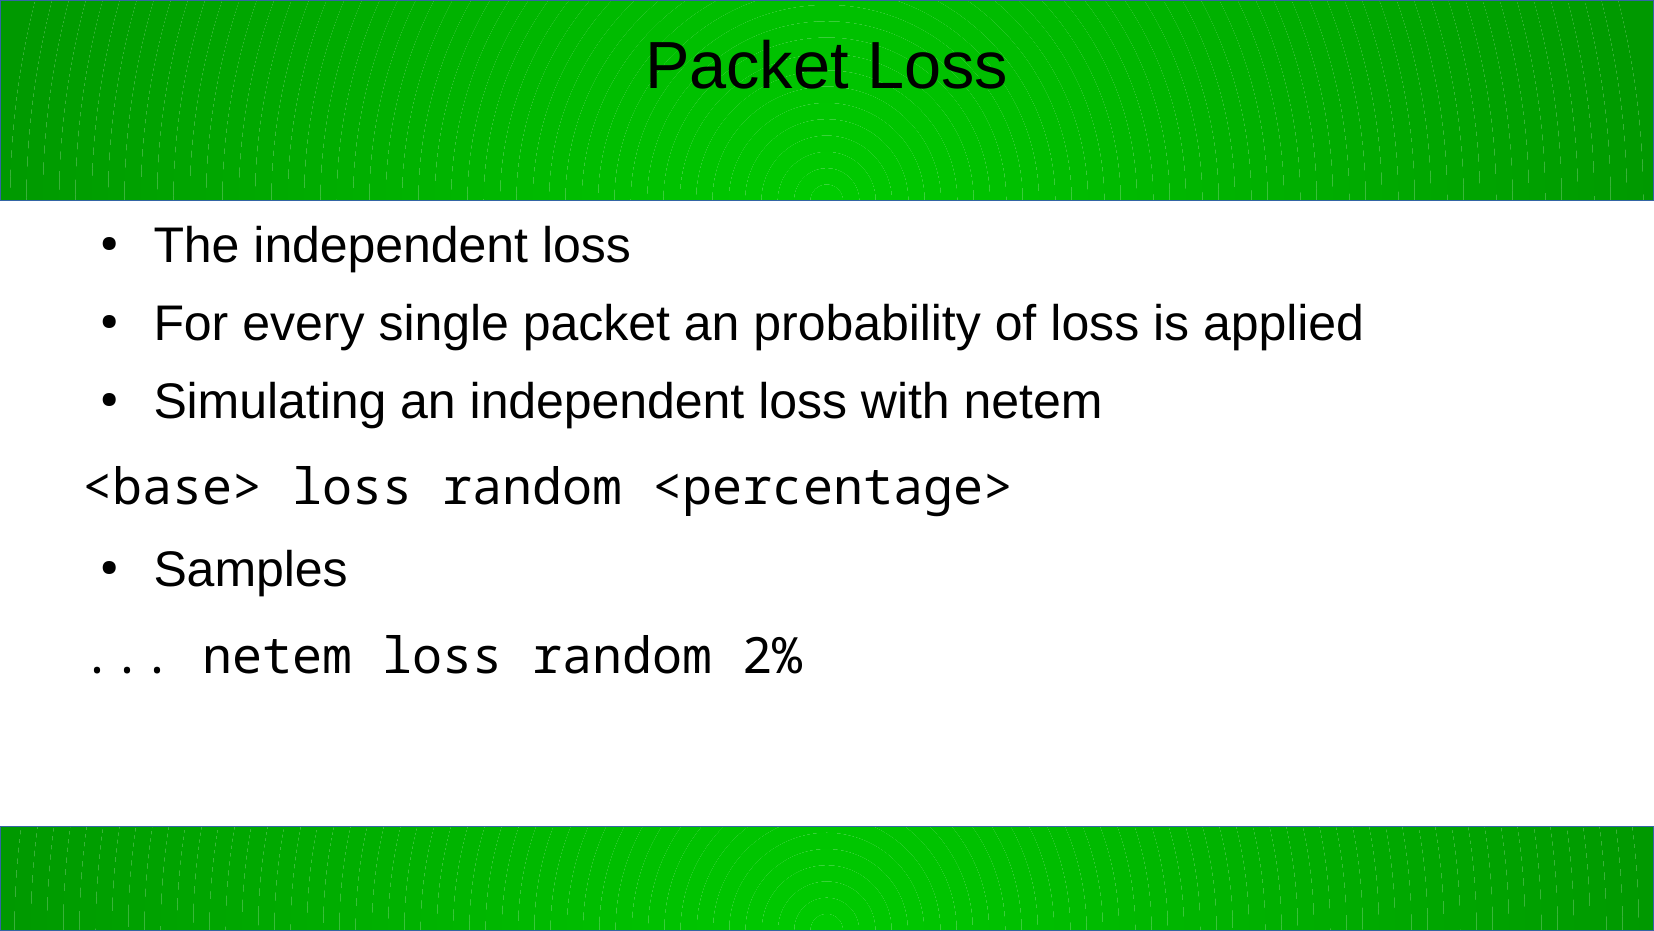

# Packet Loss
The independent loss
For every single packet an probability of loss is applied
Simulating an independent loss with netem
<base> loss random <percentage>
Samples
... netem loss random 2%